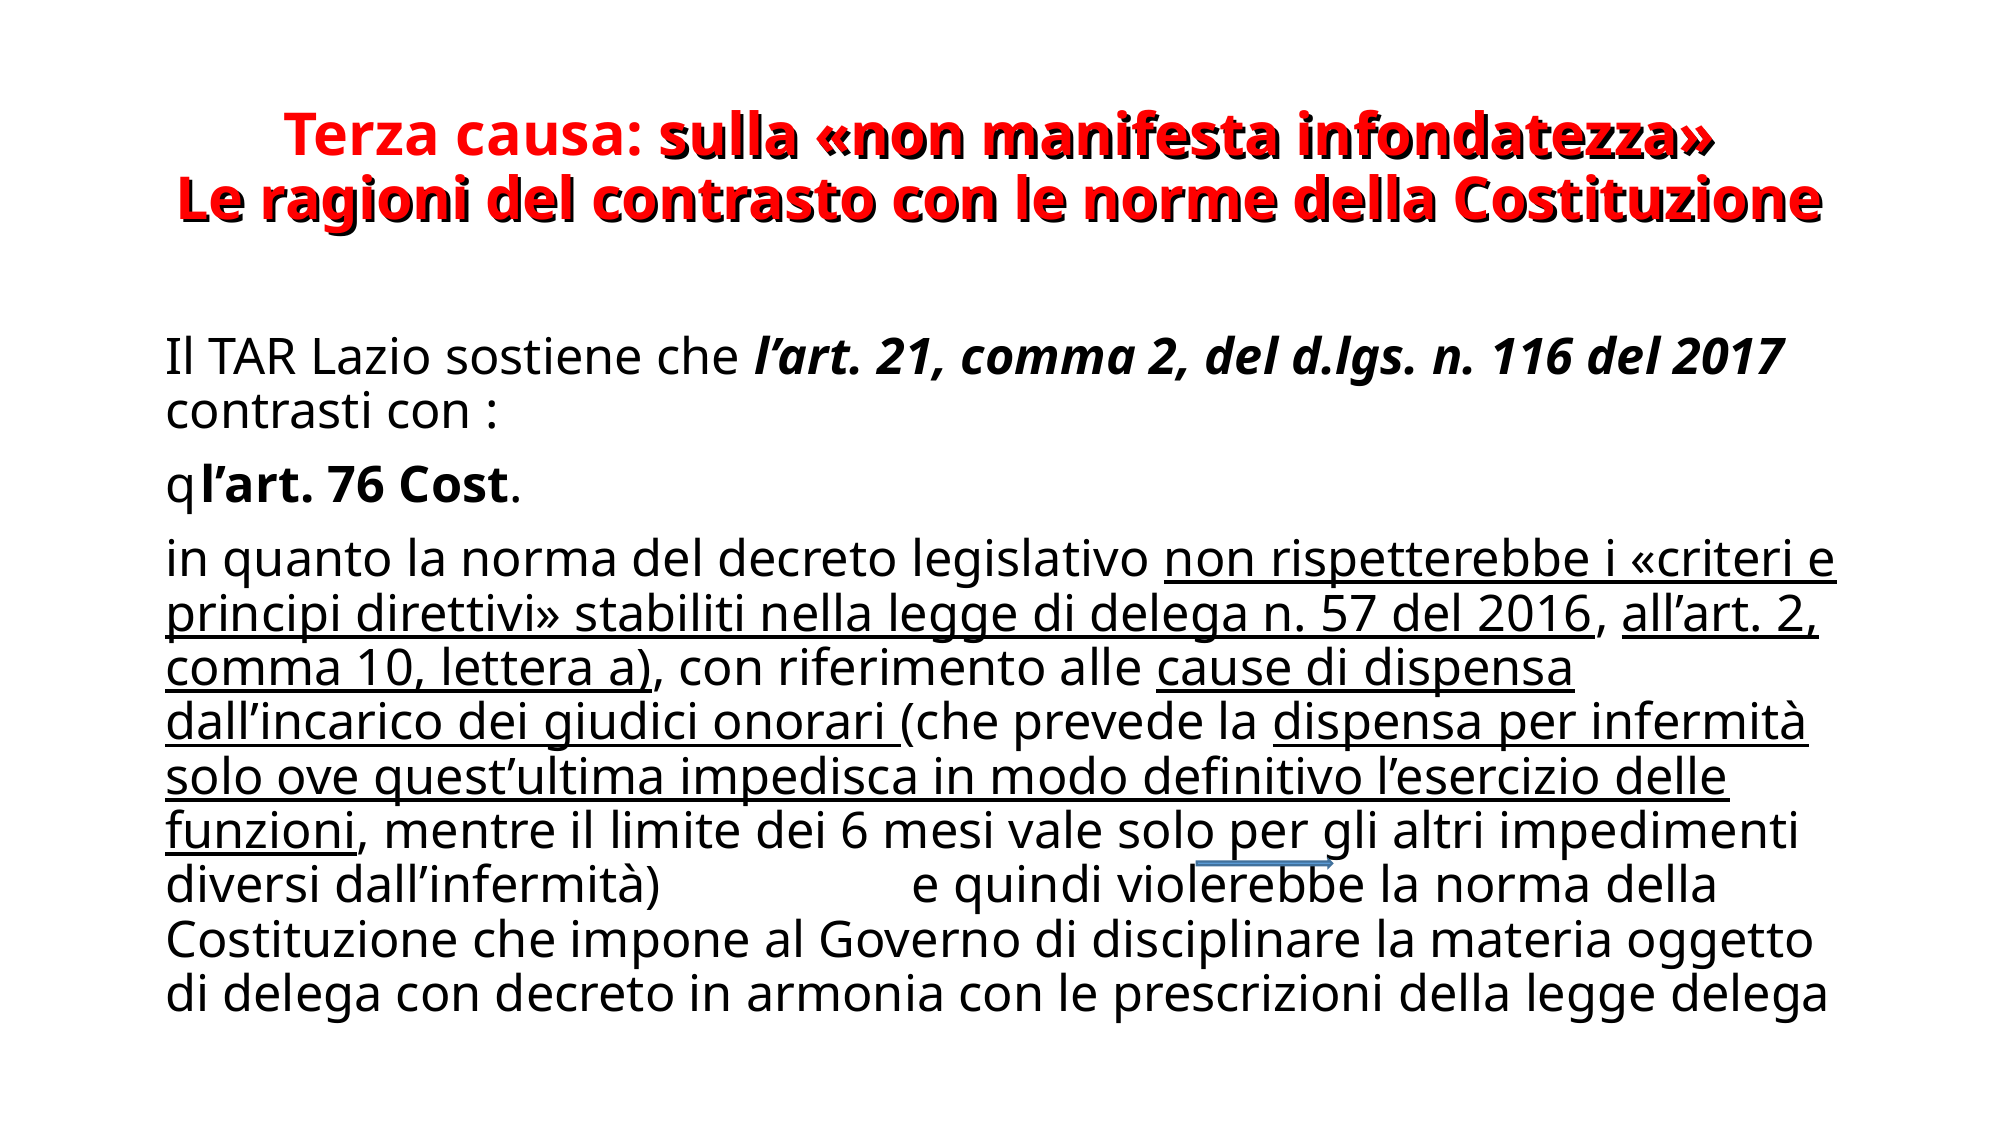

# Terza causa: sulla «non manifesta infondatezza» Le ragioni del contrasto con le norme della Costituzione
Il TAR Lazio sostiene che l’art. 21, comma 2, del d.lgs. n. 116 del 2017 contrasti con :
l’art. 76 Cost.
in quanto la norma del decreto legislativo non rispetterebbe i «criteri e principi direttivi» stabiliti nella legge di delega n. 57 del 2016, all’art. 2, comma 10, lettera a), con riferimento alle cause di dispensa dall’incarico dei giudici onorari (che prevede la dispensa per infermità solo ove quest’ultima impedisca in modo definitivo l’esercizio delle funzioni, mentre il limite dei 6 mesi vale solo per gli altri impedimenti diversi dall’infermità) e quindi violerebbe la norma della Costituzione che impone al Governo di disciplinare la materia oggetto di delega con decreto in armonia con le prescrizioni della legge delega